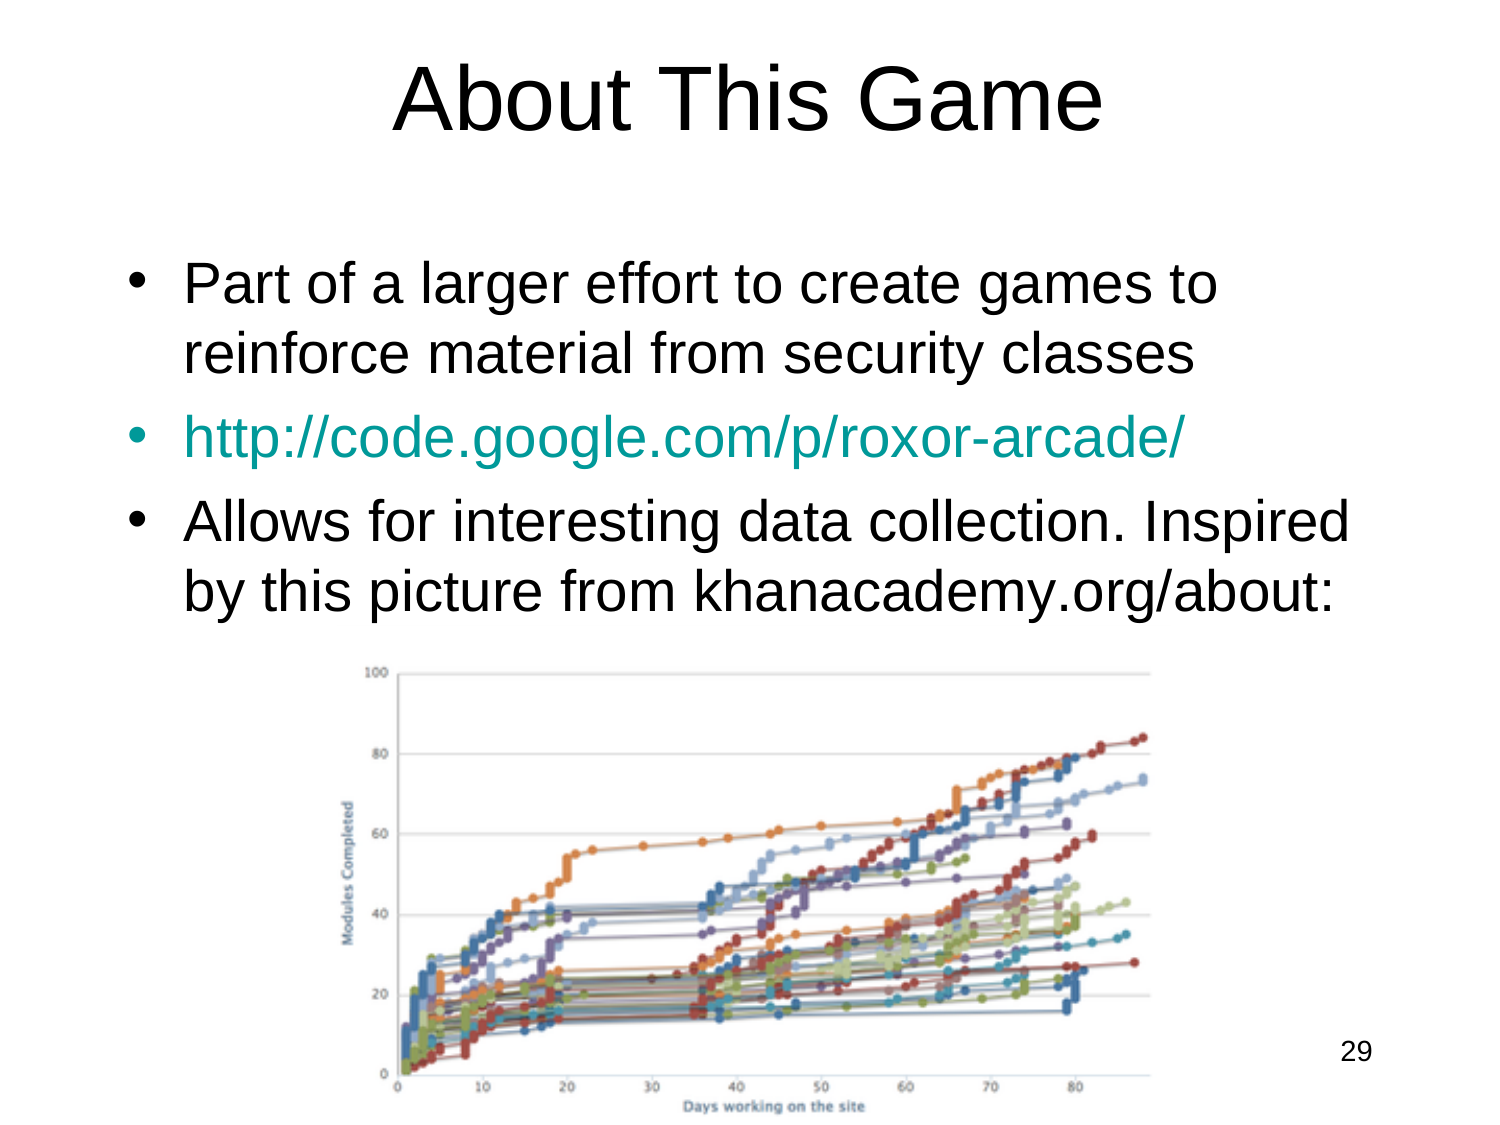

# About This Game
Part of a larger effort to create games to reinforce material from security classes
http://code.google.com/p/roxor-arcade/
Allows for interesting data collection. Inspired by this picture from khanacademy.org/about: